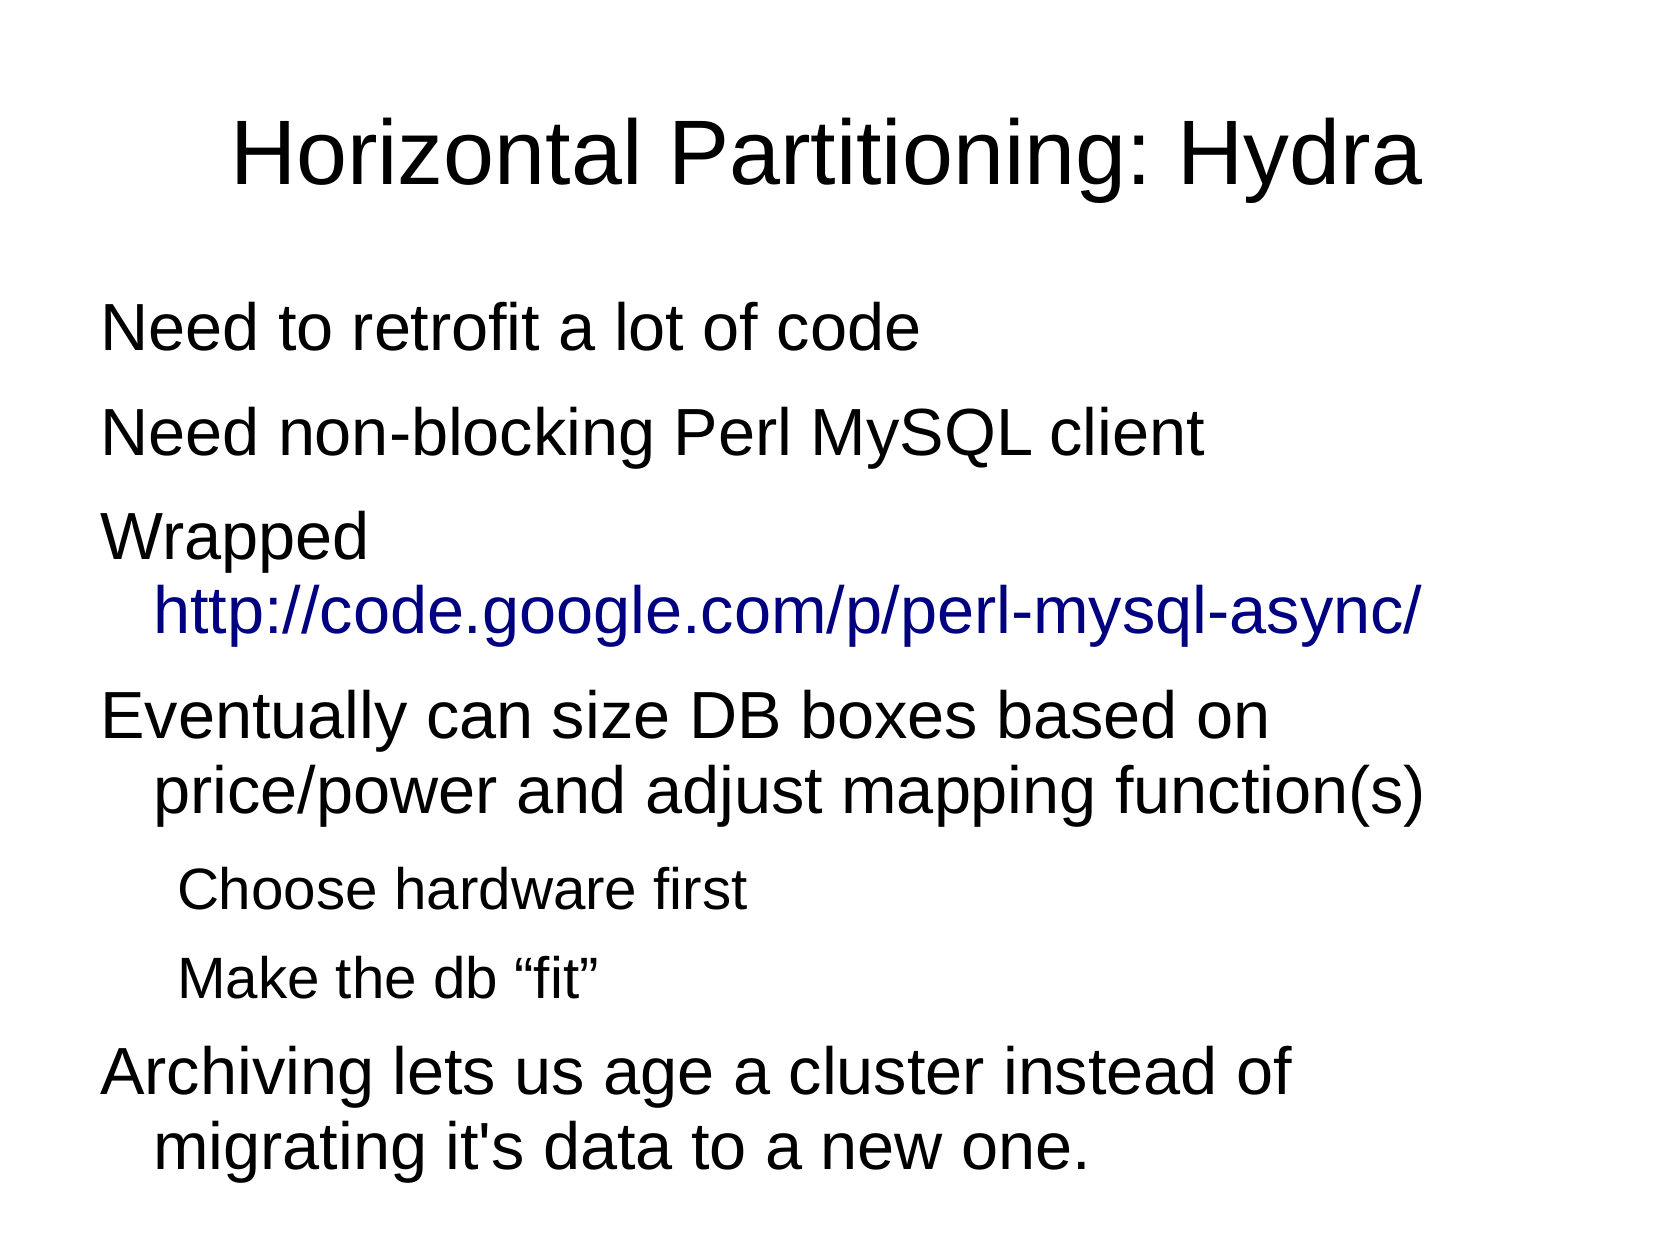

# Horizontal Partitioning: Hydra
Need to retrofit a lot of code
Need non-blocking Perl MySQL client
Wrapped http://code.google.com/p/perl-mysql-async/
Eventually can size DB boxes based on price/power and adjust mapping function(s)
Choose hardware first
Make the db “fit”
Archiving lets us age a cluster instead of migrating it's data to a new one.